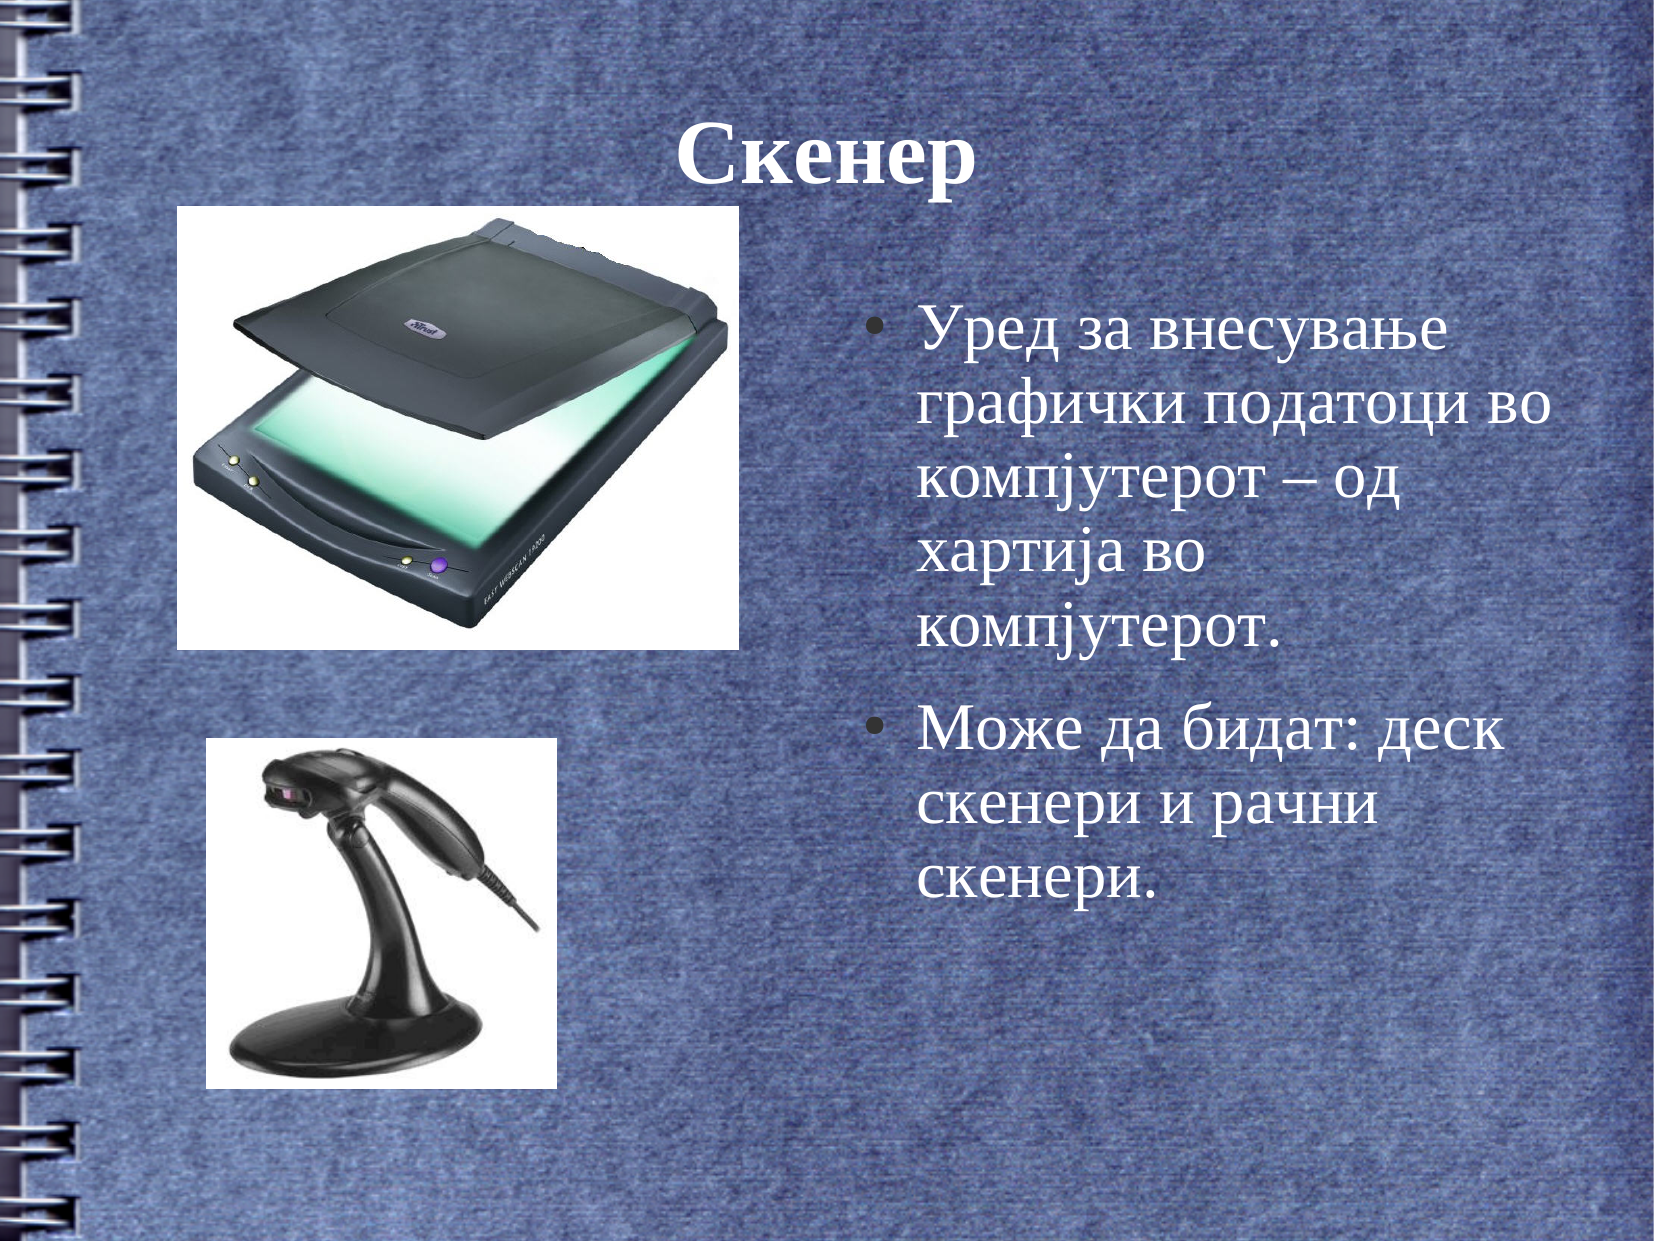

# Скенер
Уред за внесување графички податоци во компјутерот – од хартија во компјутерот.
Може да бидат: деск скенери и рачни скенери.